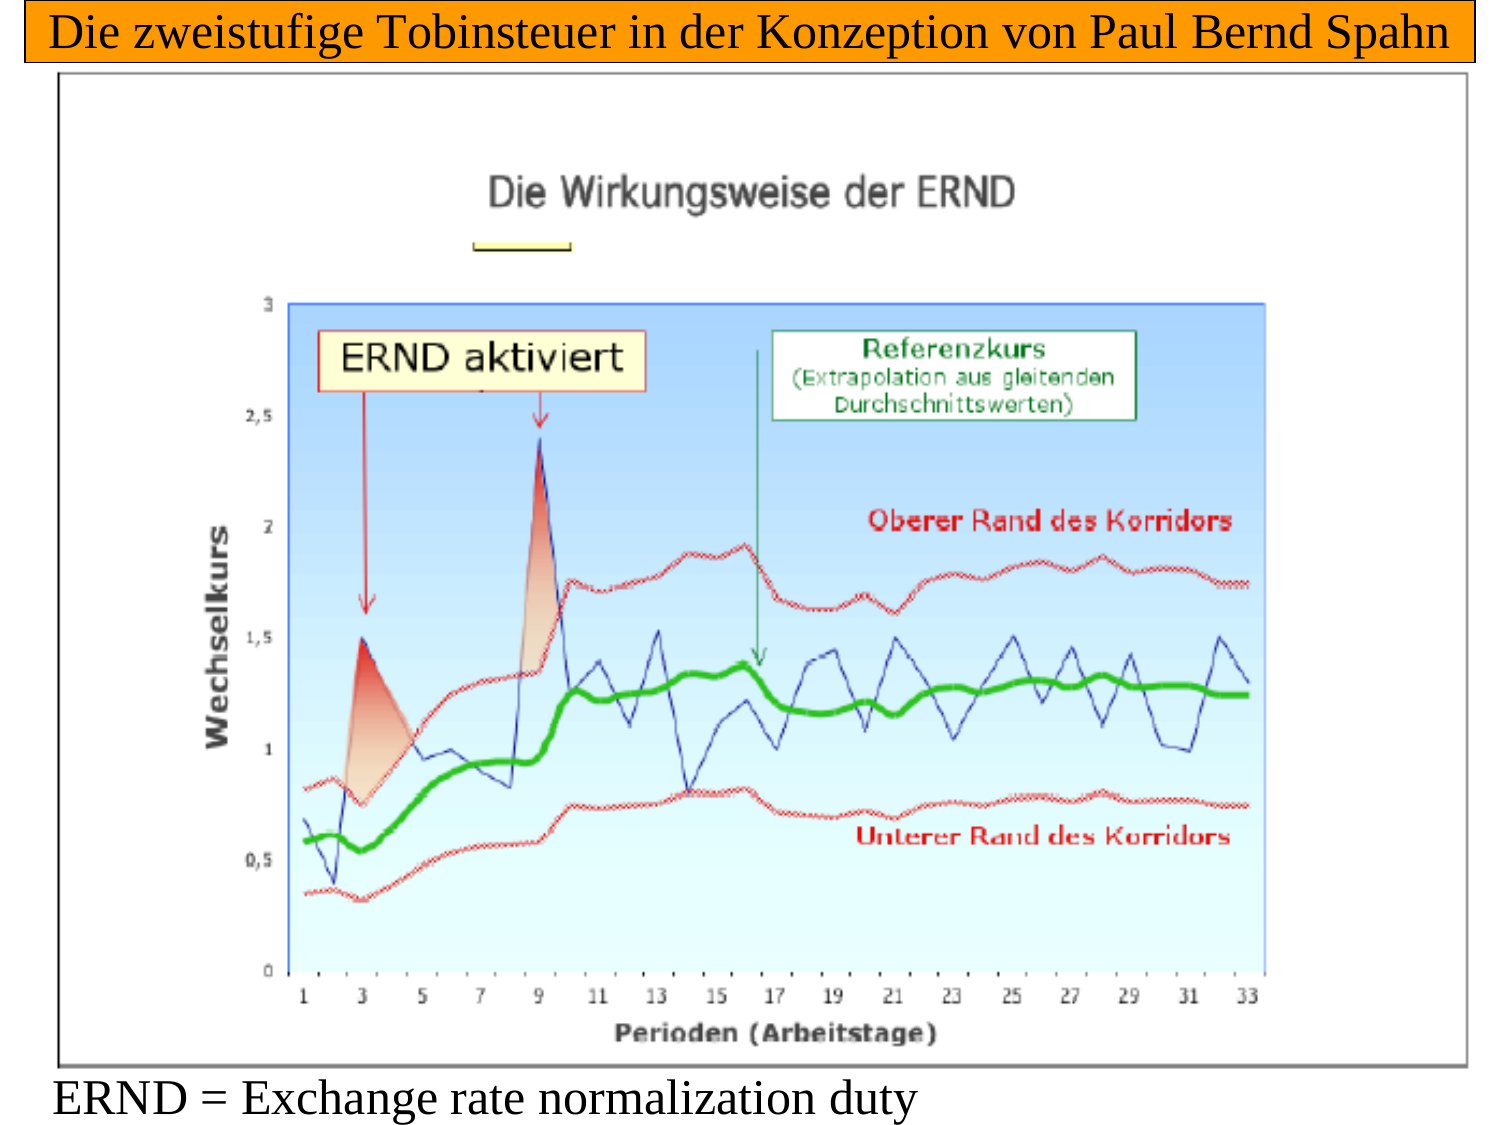

Die zweistufige Tobinsteuer in der Konzeption von Paul Bernd Spahn
Reformansätze 3: Neue Politik in den Industrieländern
79
ERND = Exchange rate normalization duty